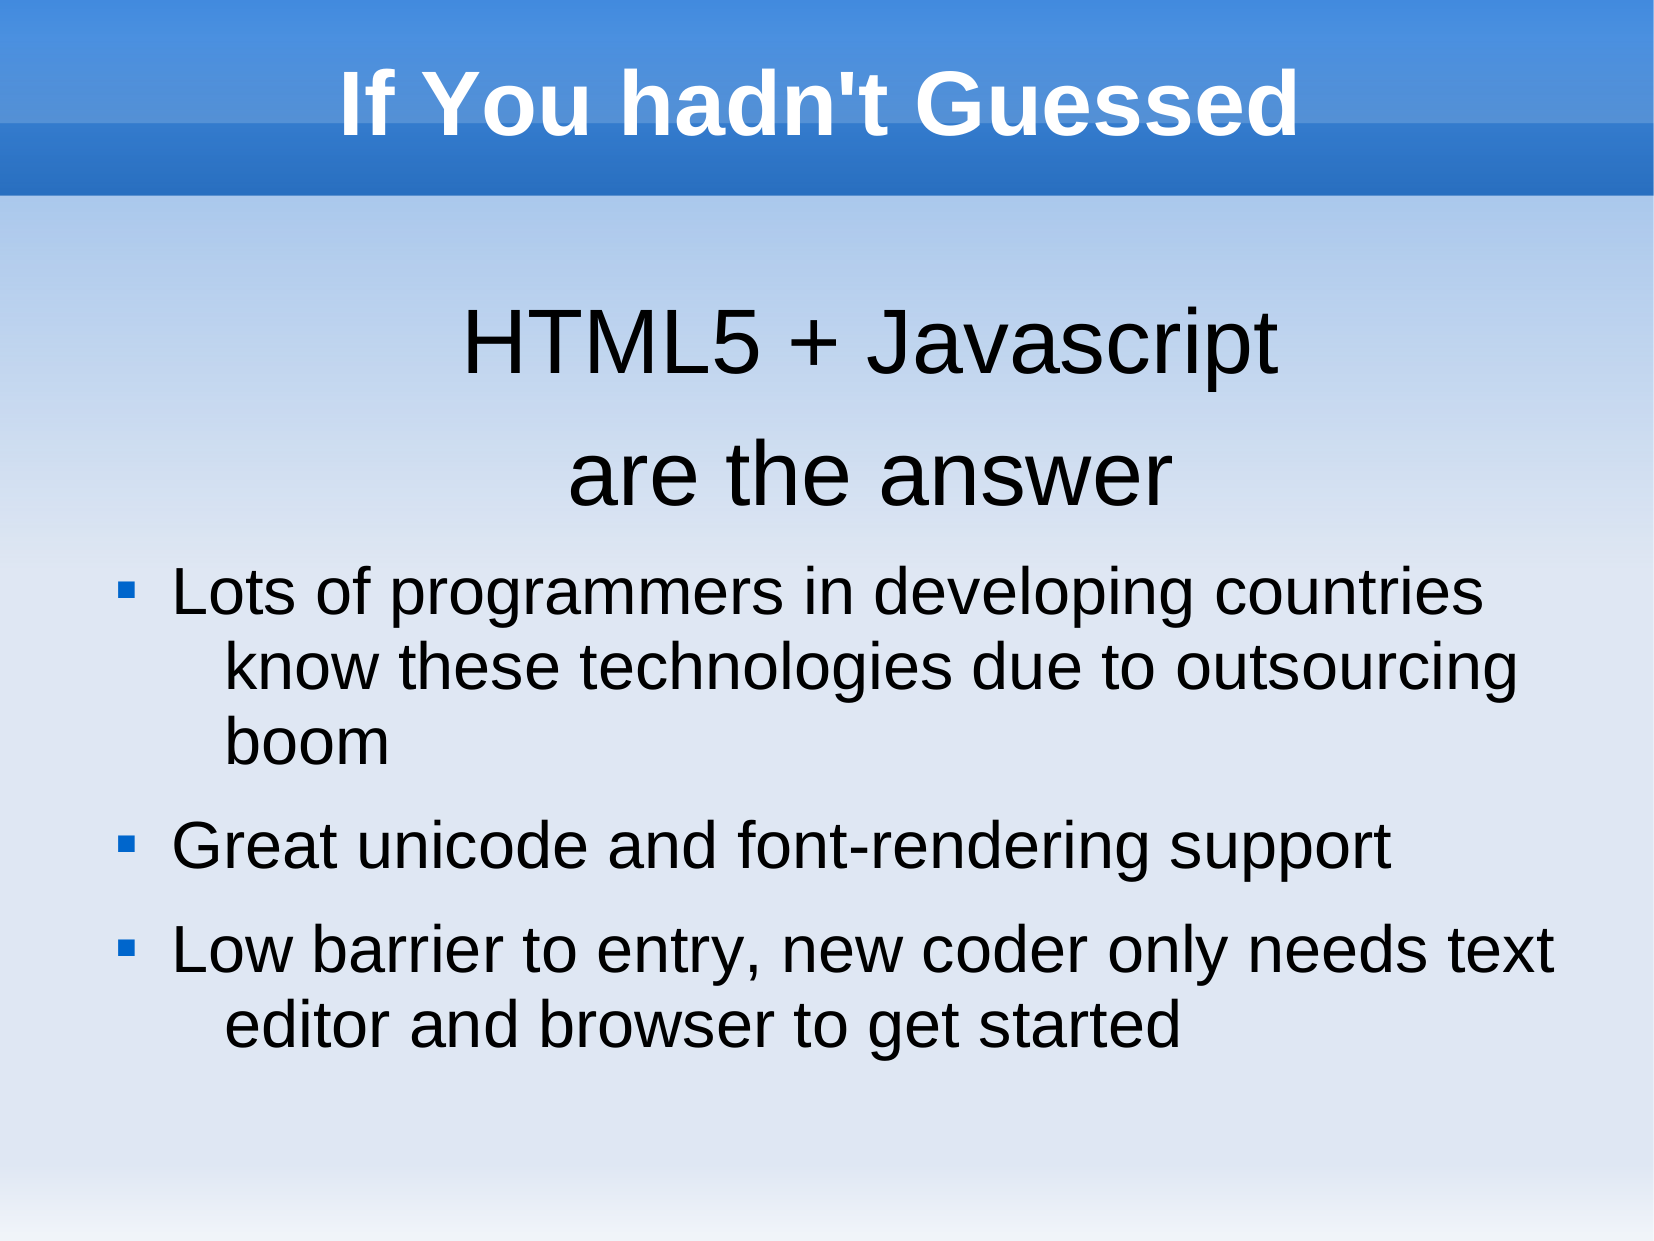

# If You hadn't Guessed
HTML5 + Javascript
are the answer
Lots of programmers in developing countries know these technologies due to outsourcing boom
Great unicode and font-rendering support
Low barrier to entry, new coder only needs text editor and browser to get started